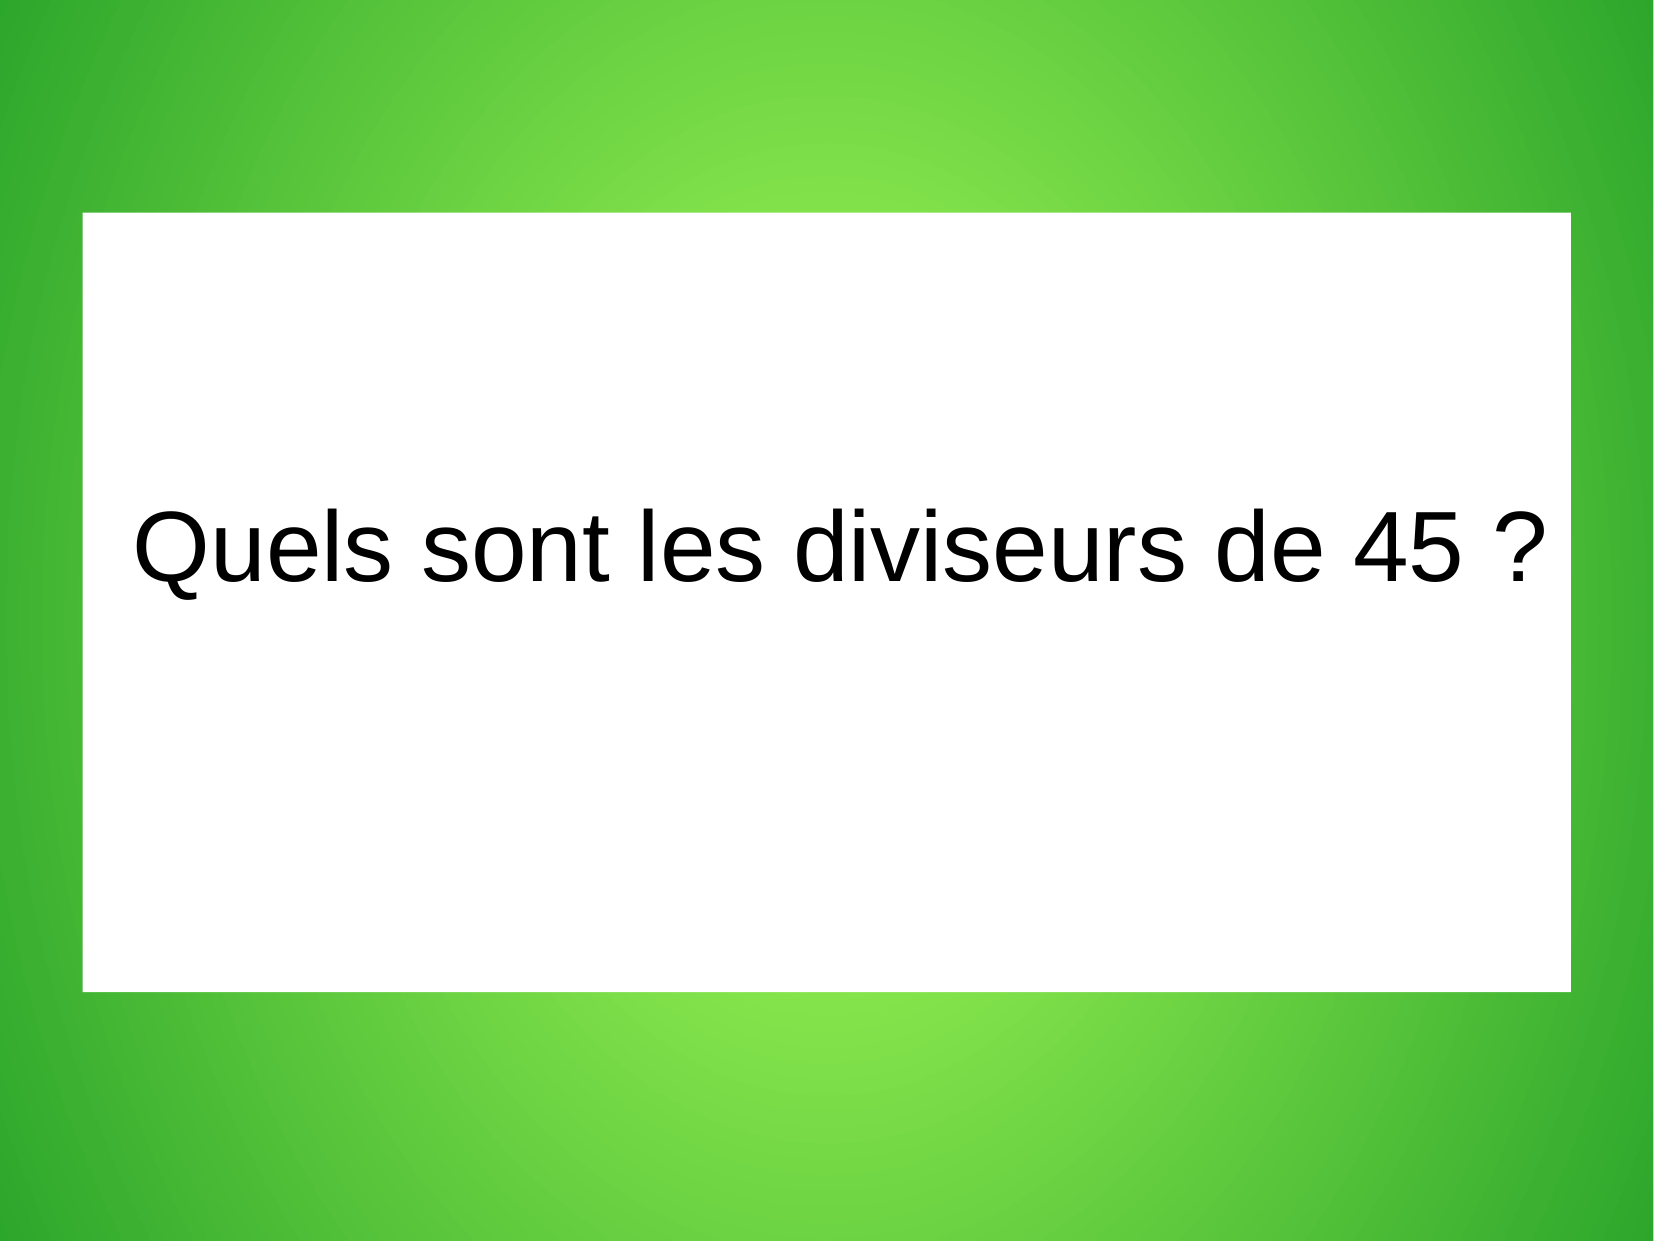

# Quels sont les diviseurs de 45 ?